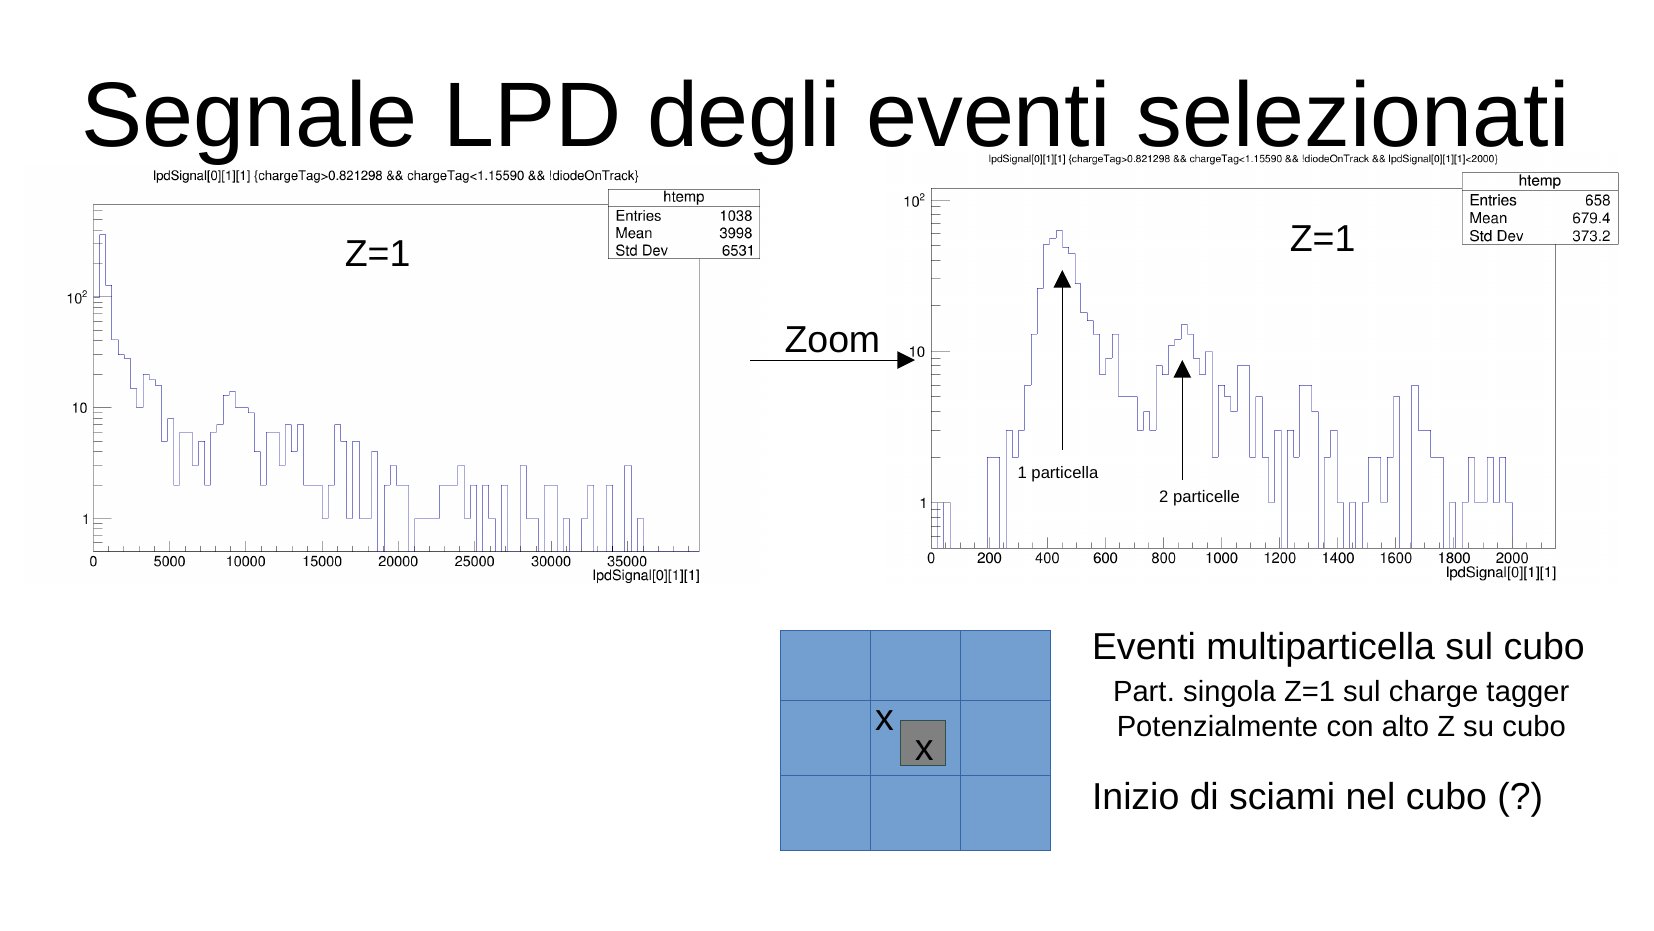

# Segnale LPD degli eventi selezionati
Z=1
Z=1
Zoom
1 particella
2 particelle
Eventi multiparticella sul cubo
 Part. singola Z=1 sul charge tagger
 Potenzialmente con alto Z su cubo
Inizio di sciami nel cubo (?)
x
x